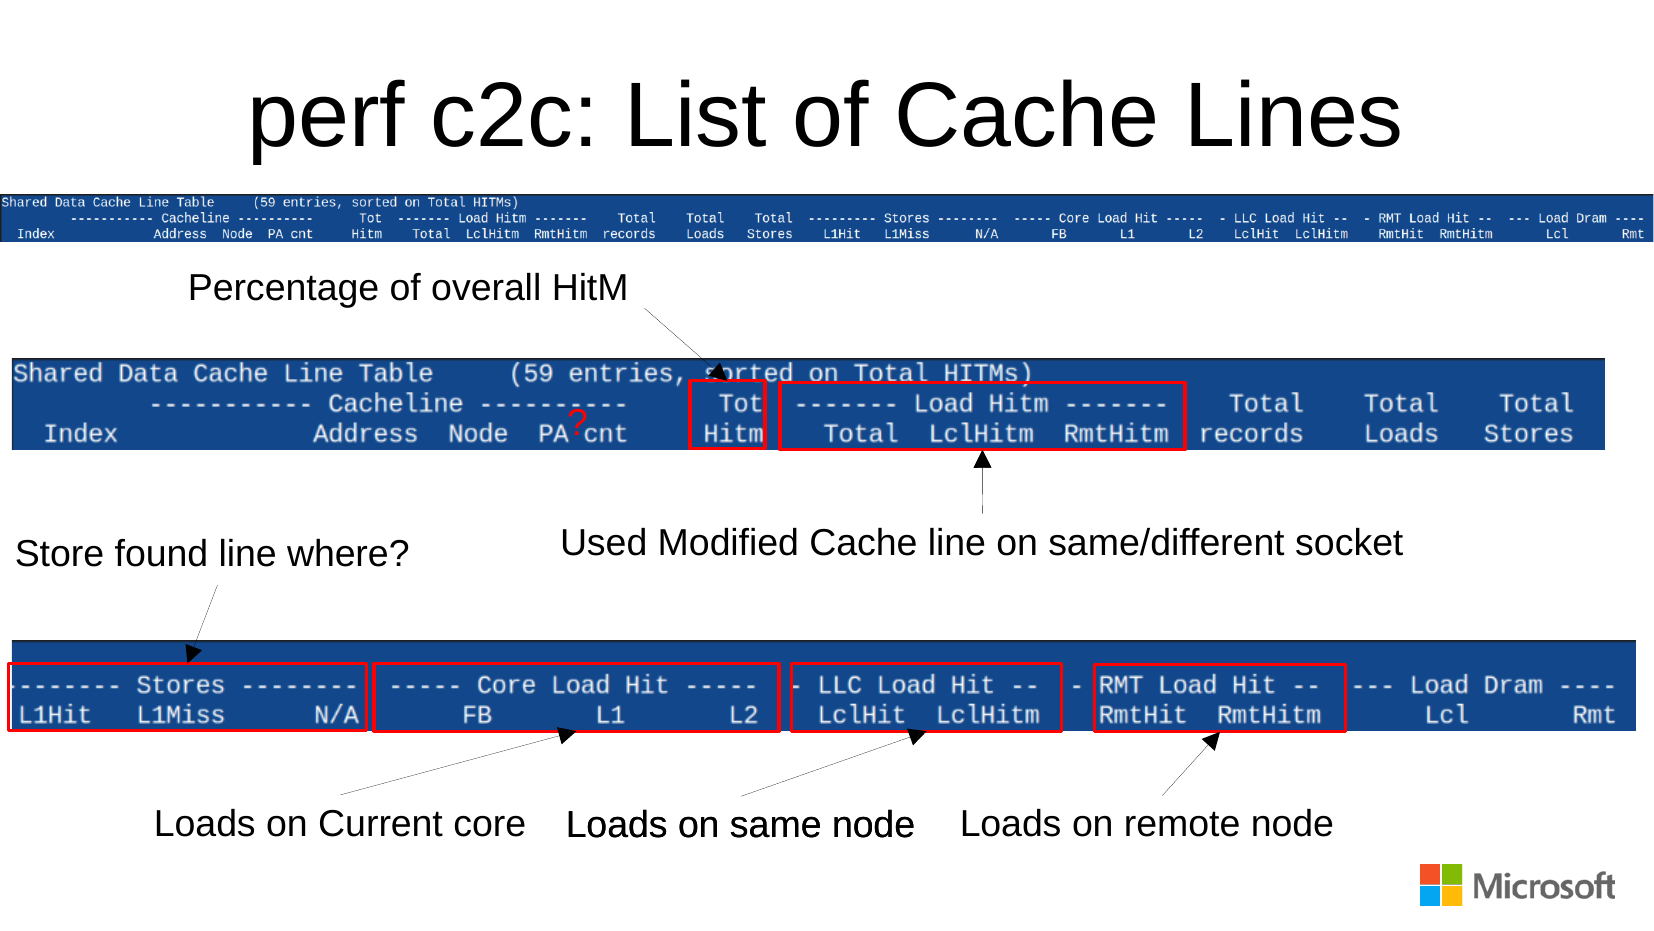

# perf c2c: List of Cache Lines
Percentage of overall HitM
?
Used Modified Cache line on same/different socket
Store found line where?
Loads on Current core
Loads on remote node
Loads on same node
Loads on same node